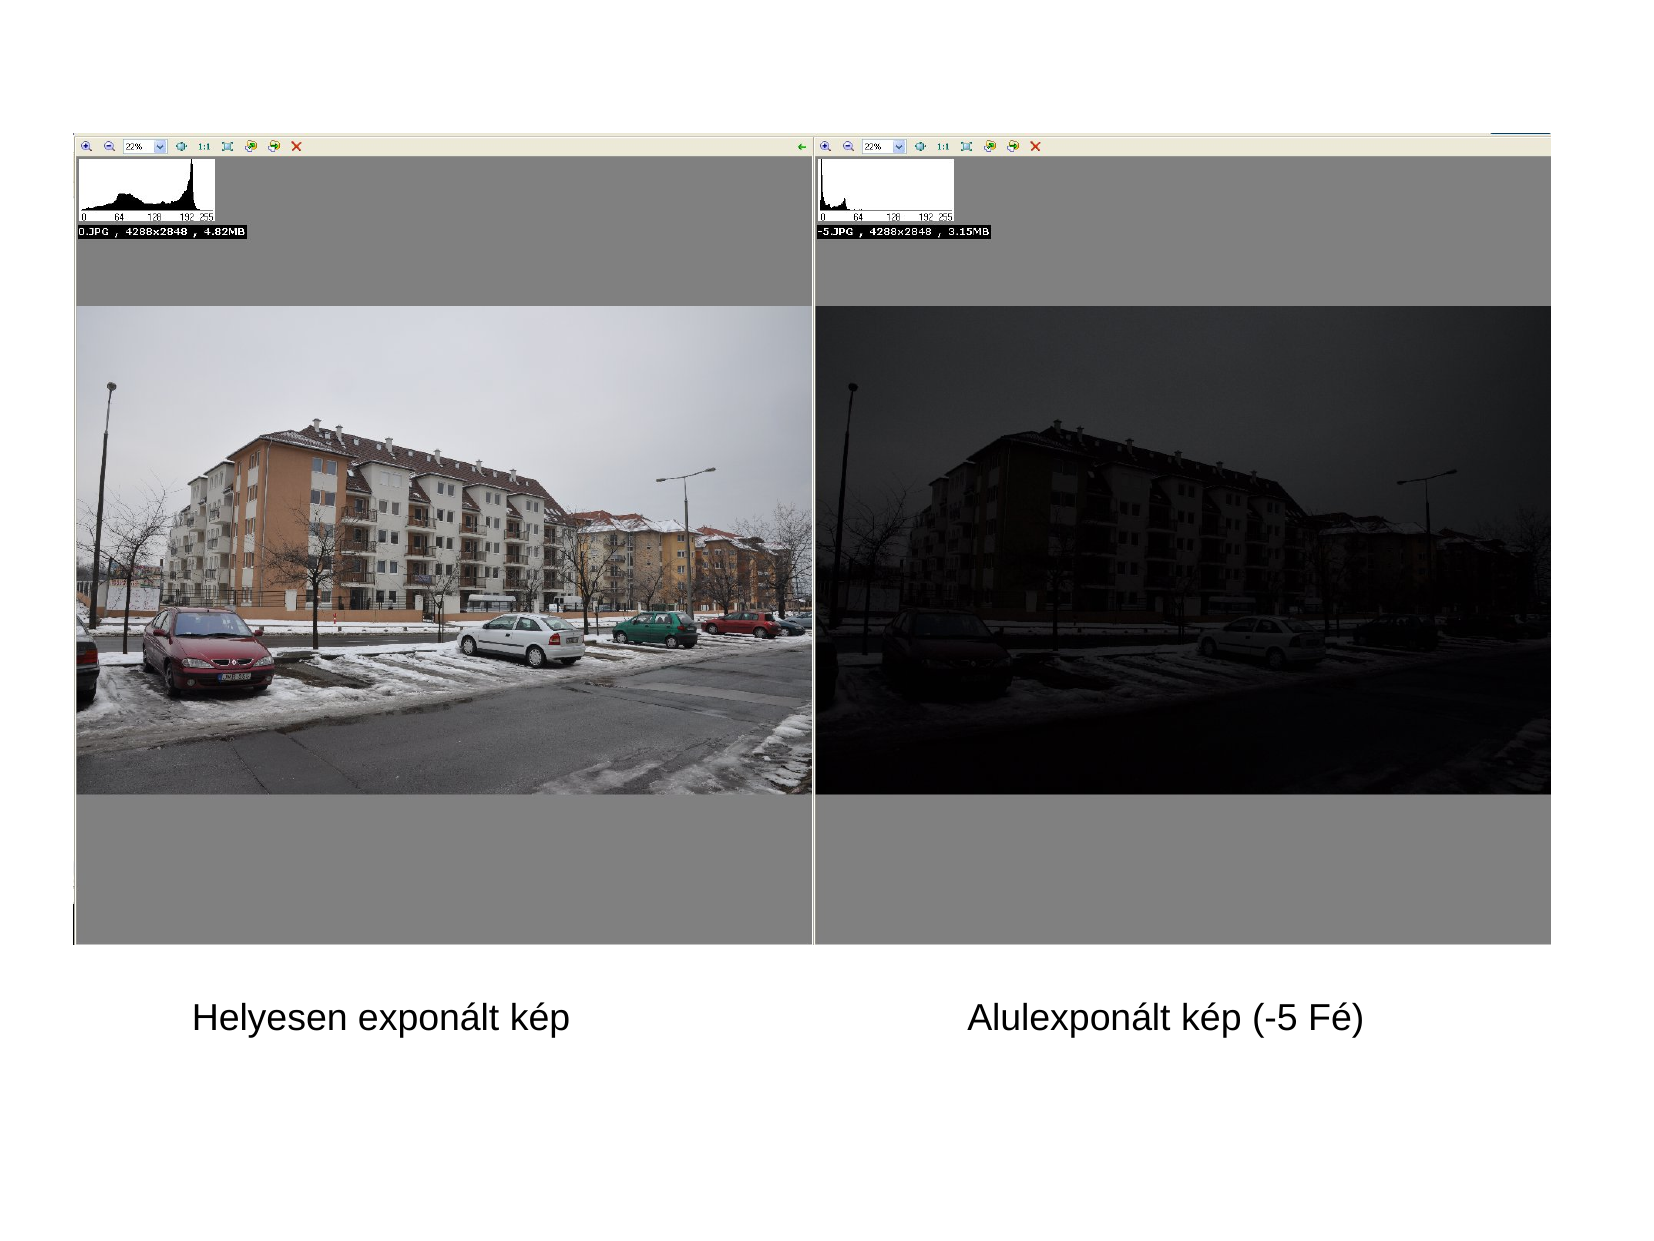

Helyesen exponált kép
Alulexponált kép (-5 Fé)